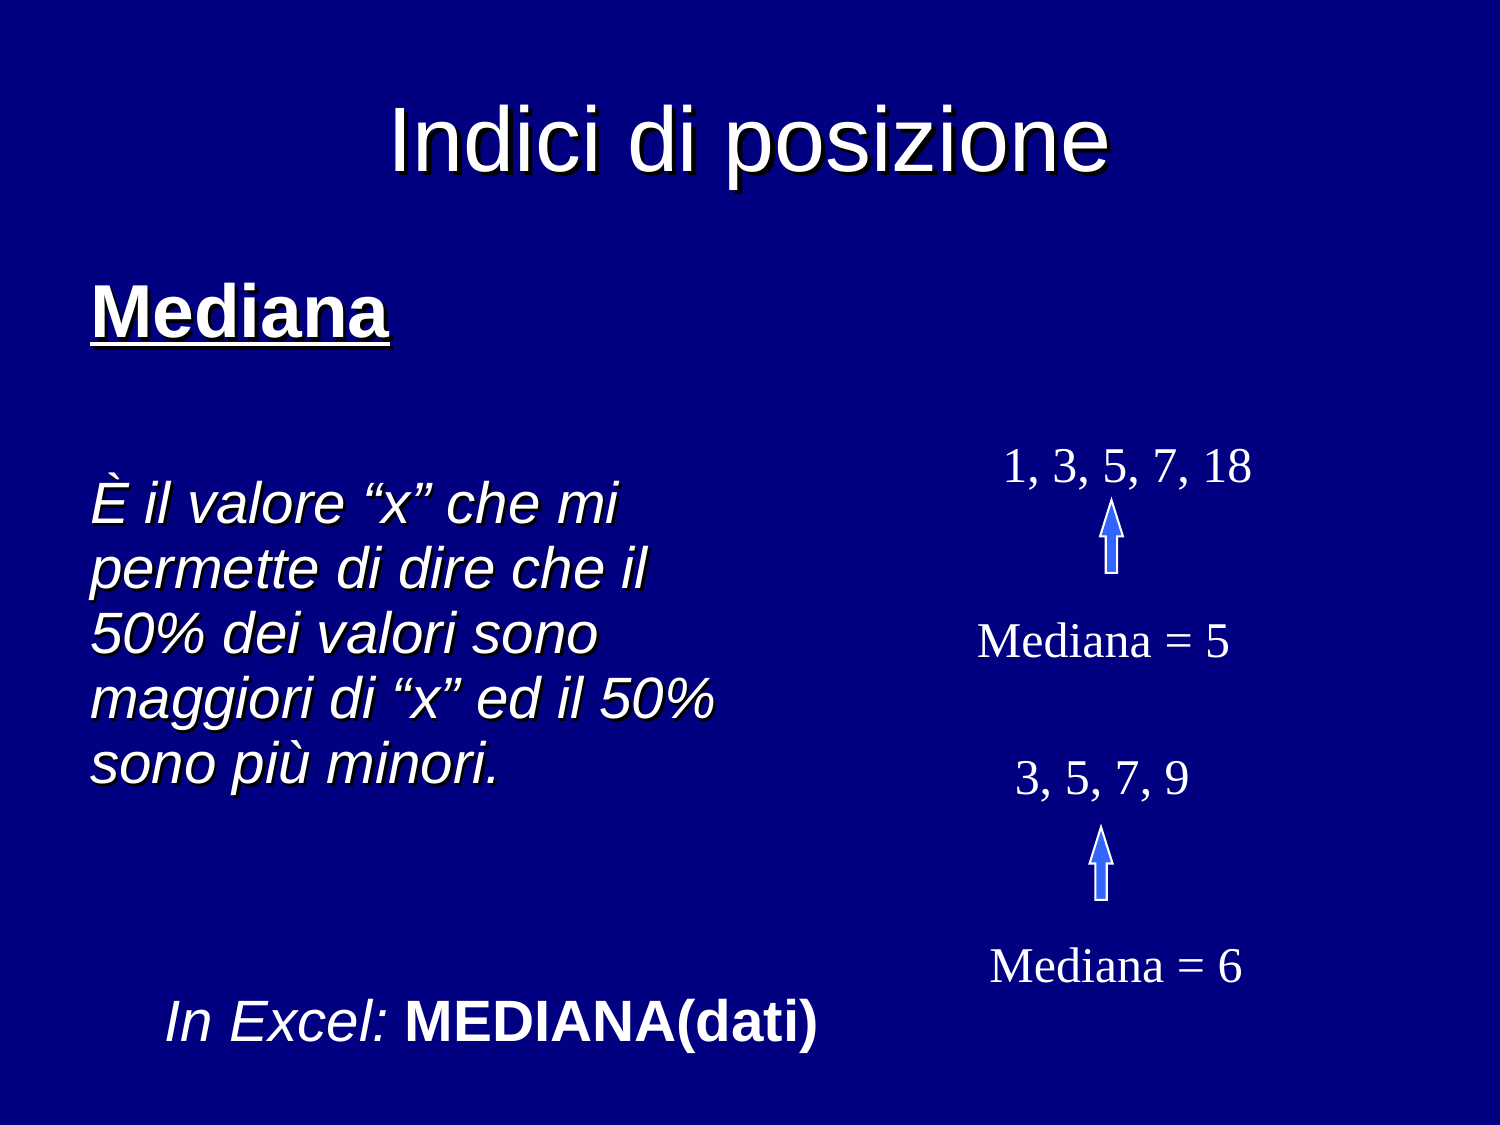

# Indici di posizione
Mediana
È il valore “x” che mi permette di dire che il 50% dei valori sono maggiori di “x” ed il 50% sono più minori.
1, 3, 5, 7, 18
Mediana = 5
3, 5, 7, 9
Mediana = 6
In Excel: MEDIANA(dati)